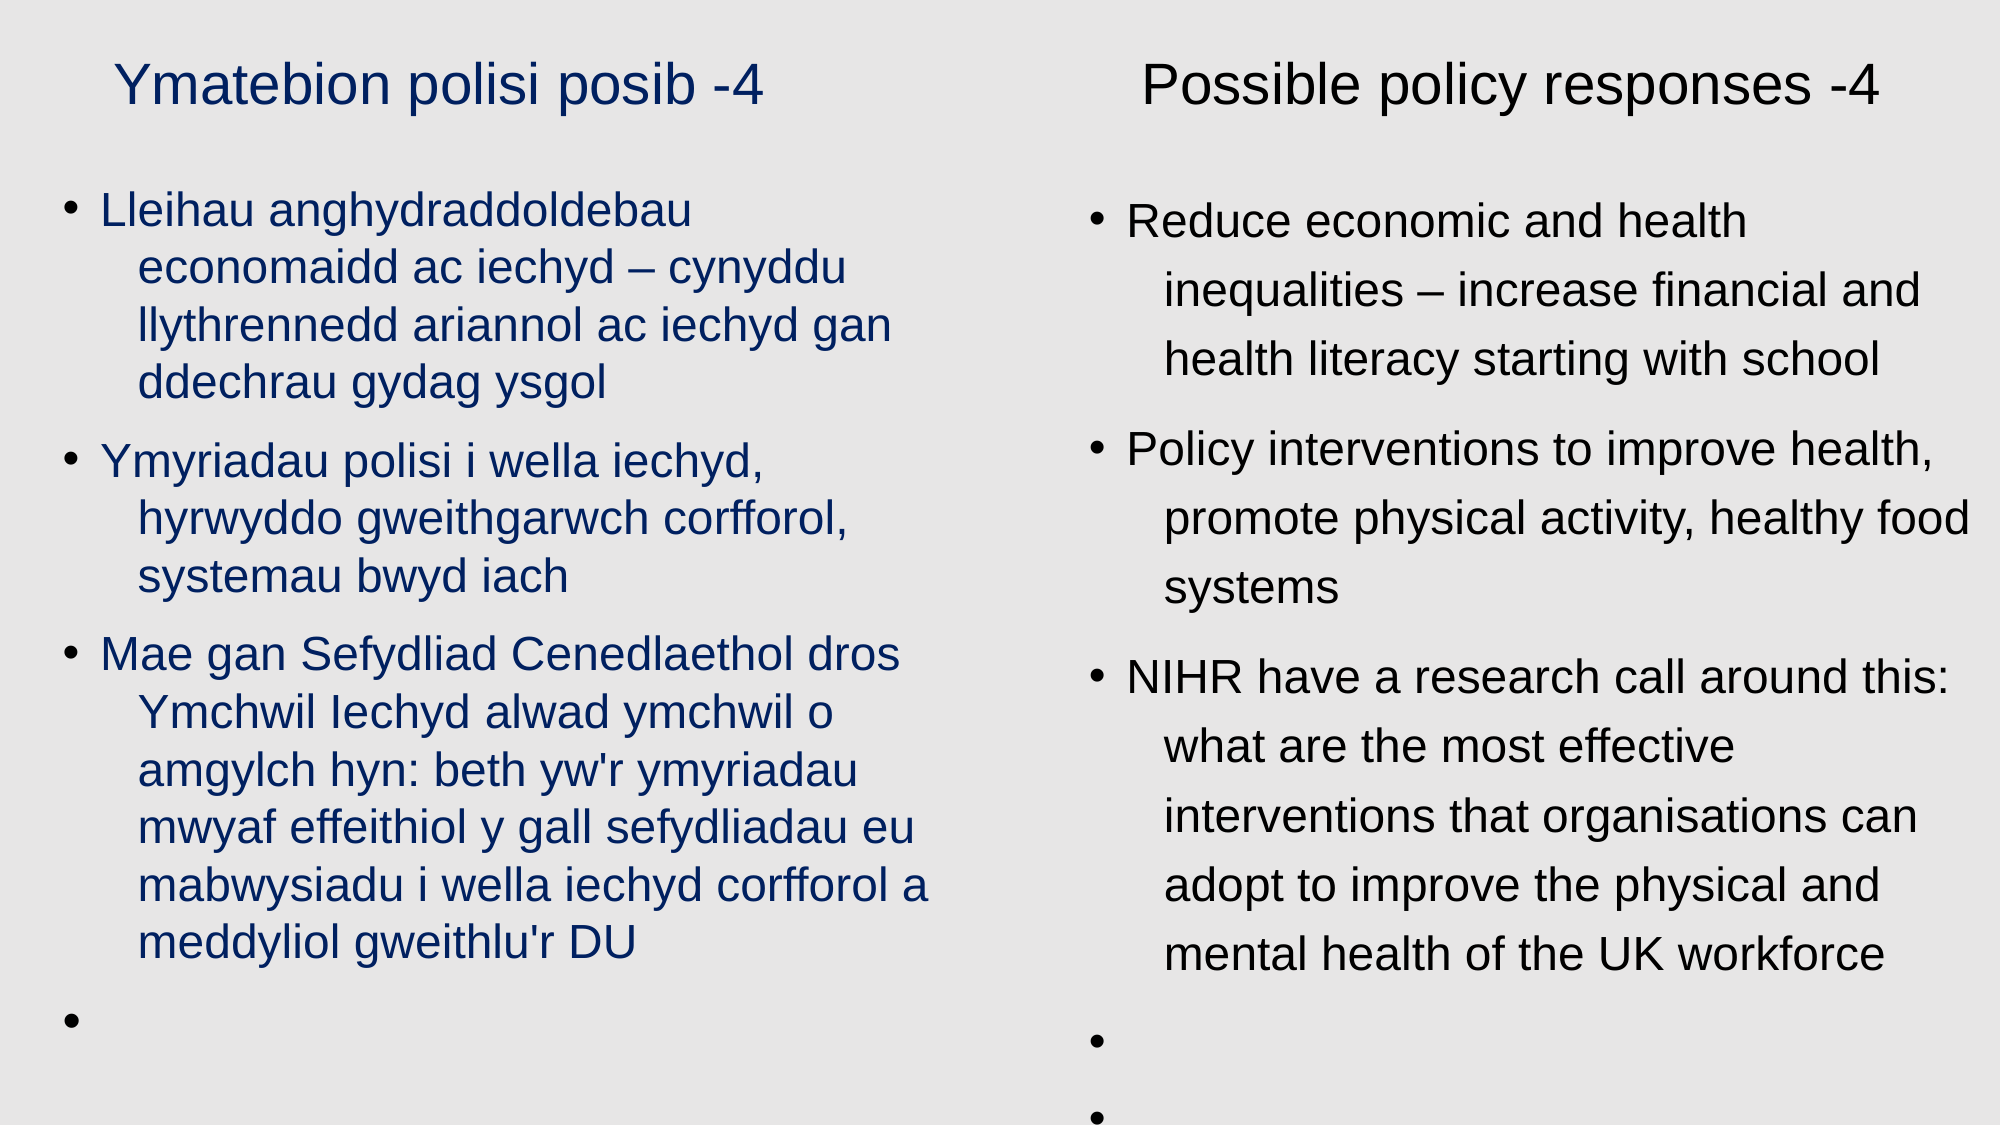

Ymatebion polisi posib -4
Possible policy responses -4
Lleihau anghydraddoldebau economaidd ac iechyd – cynyddu llythrennedd ariannol ac iechyd gan ddechrau gydag ysgol
Ymyriadau polisi i wella iechyd, hyrwyddo gweithgarwch corfforol, systemau bwyd iach
Mae gan Sefydliad Cenedlaethol dros Ymchwil Iechyd alwad ymchwil o amgylch hyn: beth yw'r ymyriadau mwyaf effeithiol y gall sefydliadau eu mabwysiadu i wella iechyd corfforol a meddyliol gweithlu'r DU
# Reduce economic and health inequalities – increase financial and health literacy starting with school
Policy interventions to improve health, promote physical activity, healthy food systems
NIHR have a research call around this: what are the most effective interventions that organisations can adopt to improve the physical and mental health of the UK workforce